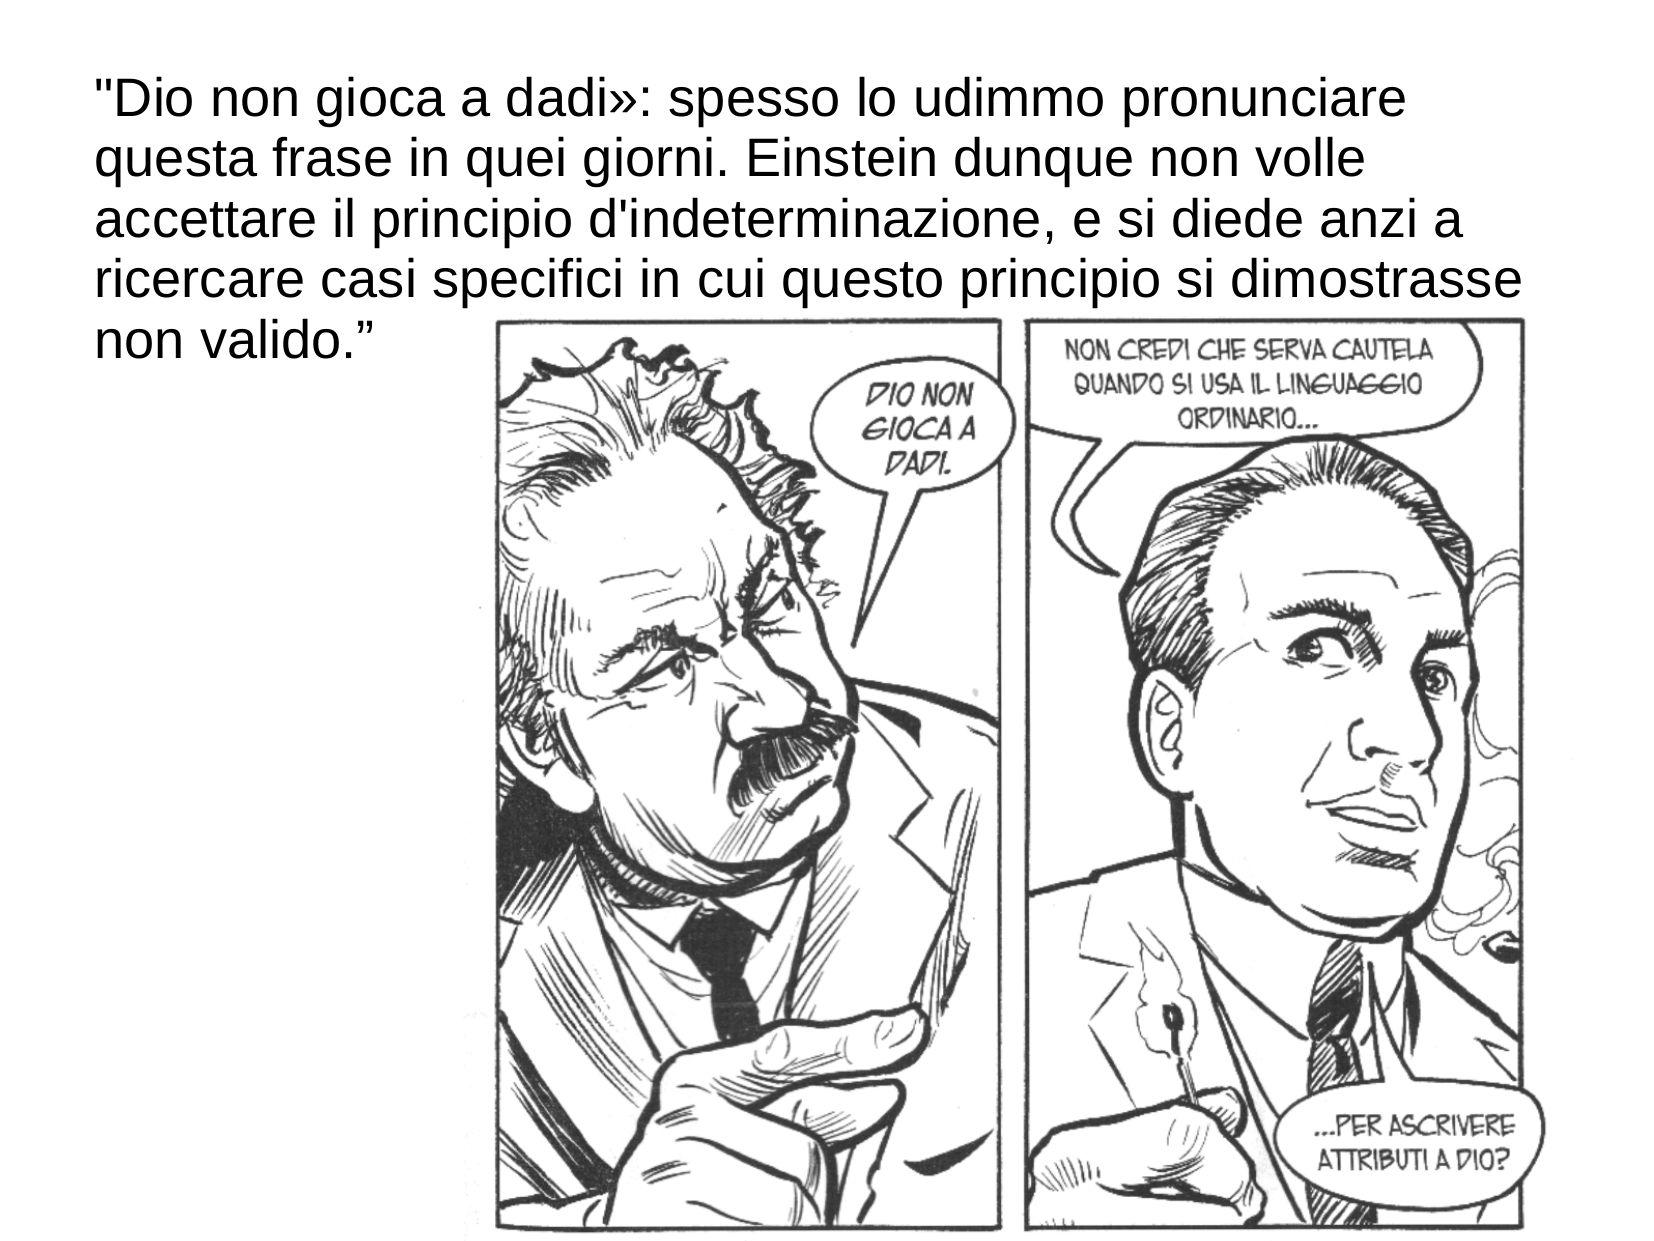

#
"Dio non gioca a dadi»: spesso lo udimmo pronunciare questa frase in quei giorni. Einstein dunque non volle accettare il principio d'indeterminazione, e si diede anzi a ricercare casi specifici in cui questo principio si dimostrasse non valido.”